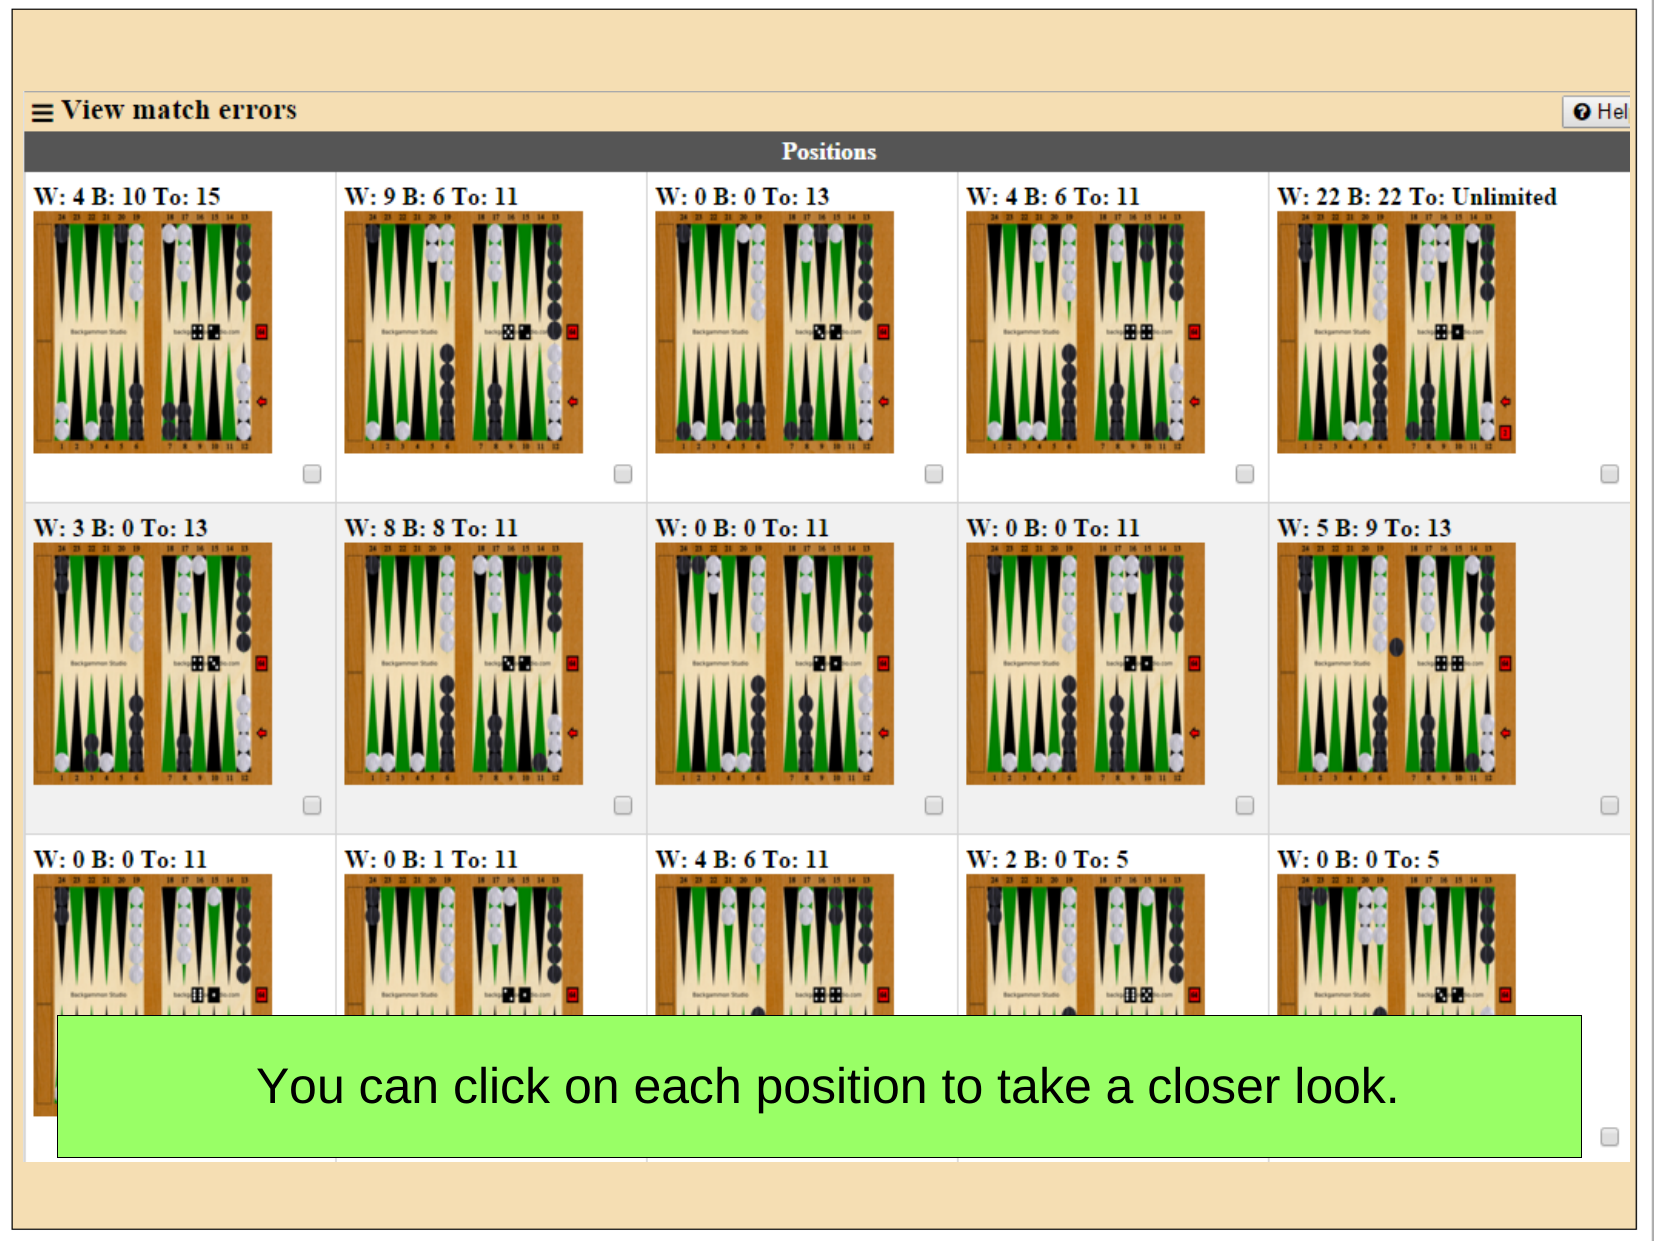

# Backgammon Studio
You can click on each position to take a closer look.